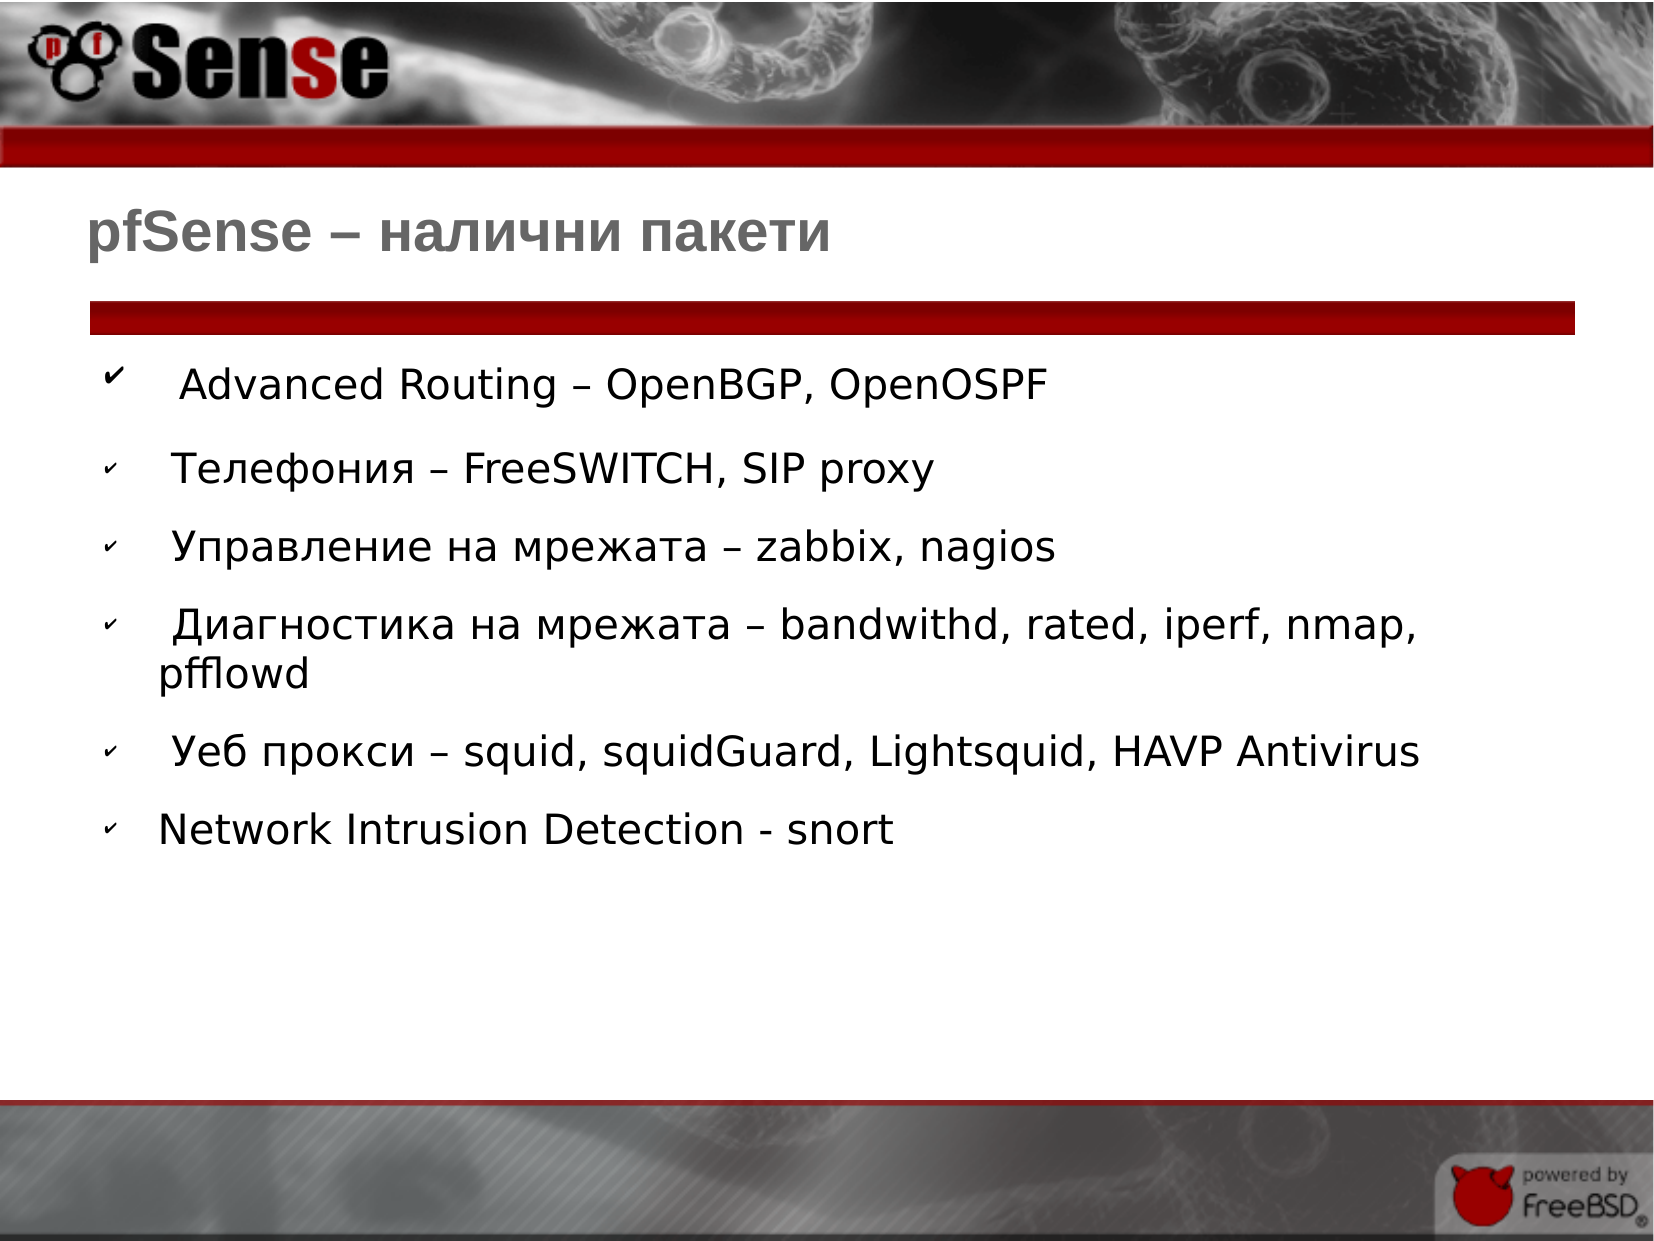

# pfSense – налични пакети
 Advanced Routing – OpenBGP, OpenOSPF
 Телефония – FreeSWITCH, SIP proxy
 Управление на мрежата – zabbix, nagios
 Диагностика на мрежата – bandwithd, rated, iperf, nmap, pfflowd
 Уеб прокси – squid, squidGuard, Lightsquid, HAVP Antivirus
Network Intrusion Detection - snort